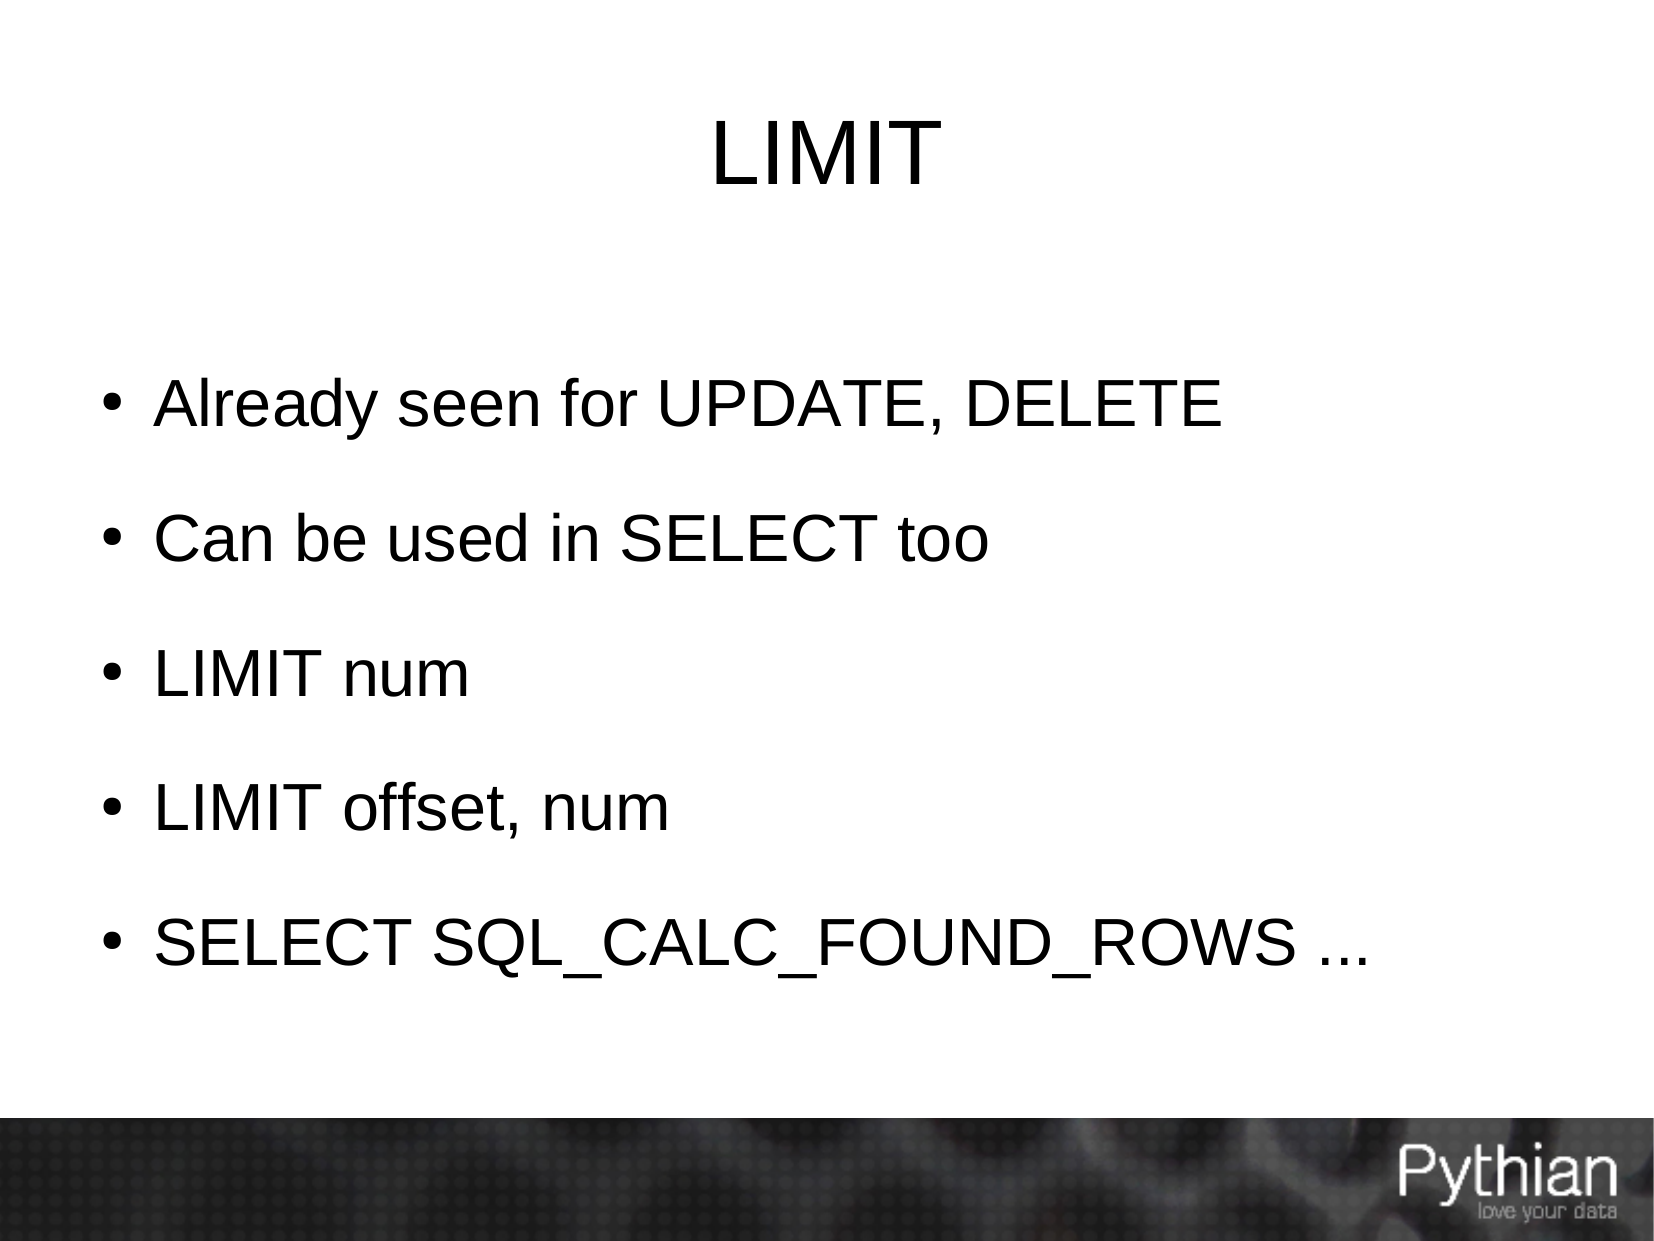

# LIMIT
Already seen for UPDATE, DELETE
Can be used in SELECT too
LIMIT num
LIMIT offset, num
SELECT SQL_CALC_FOUND_ROWS ...